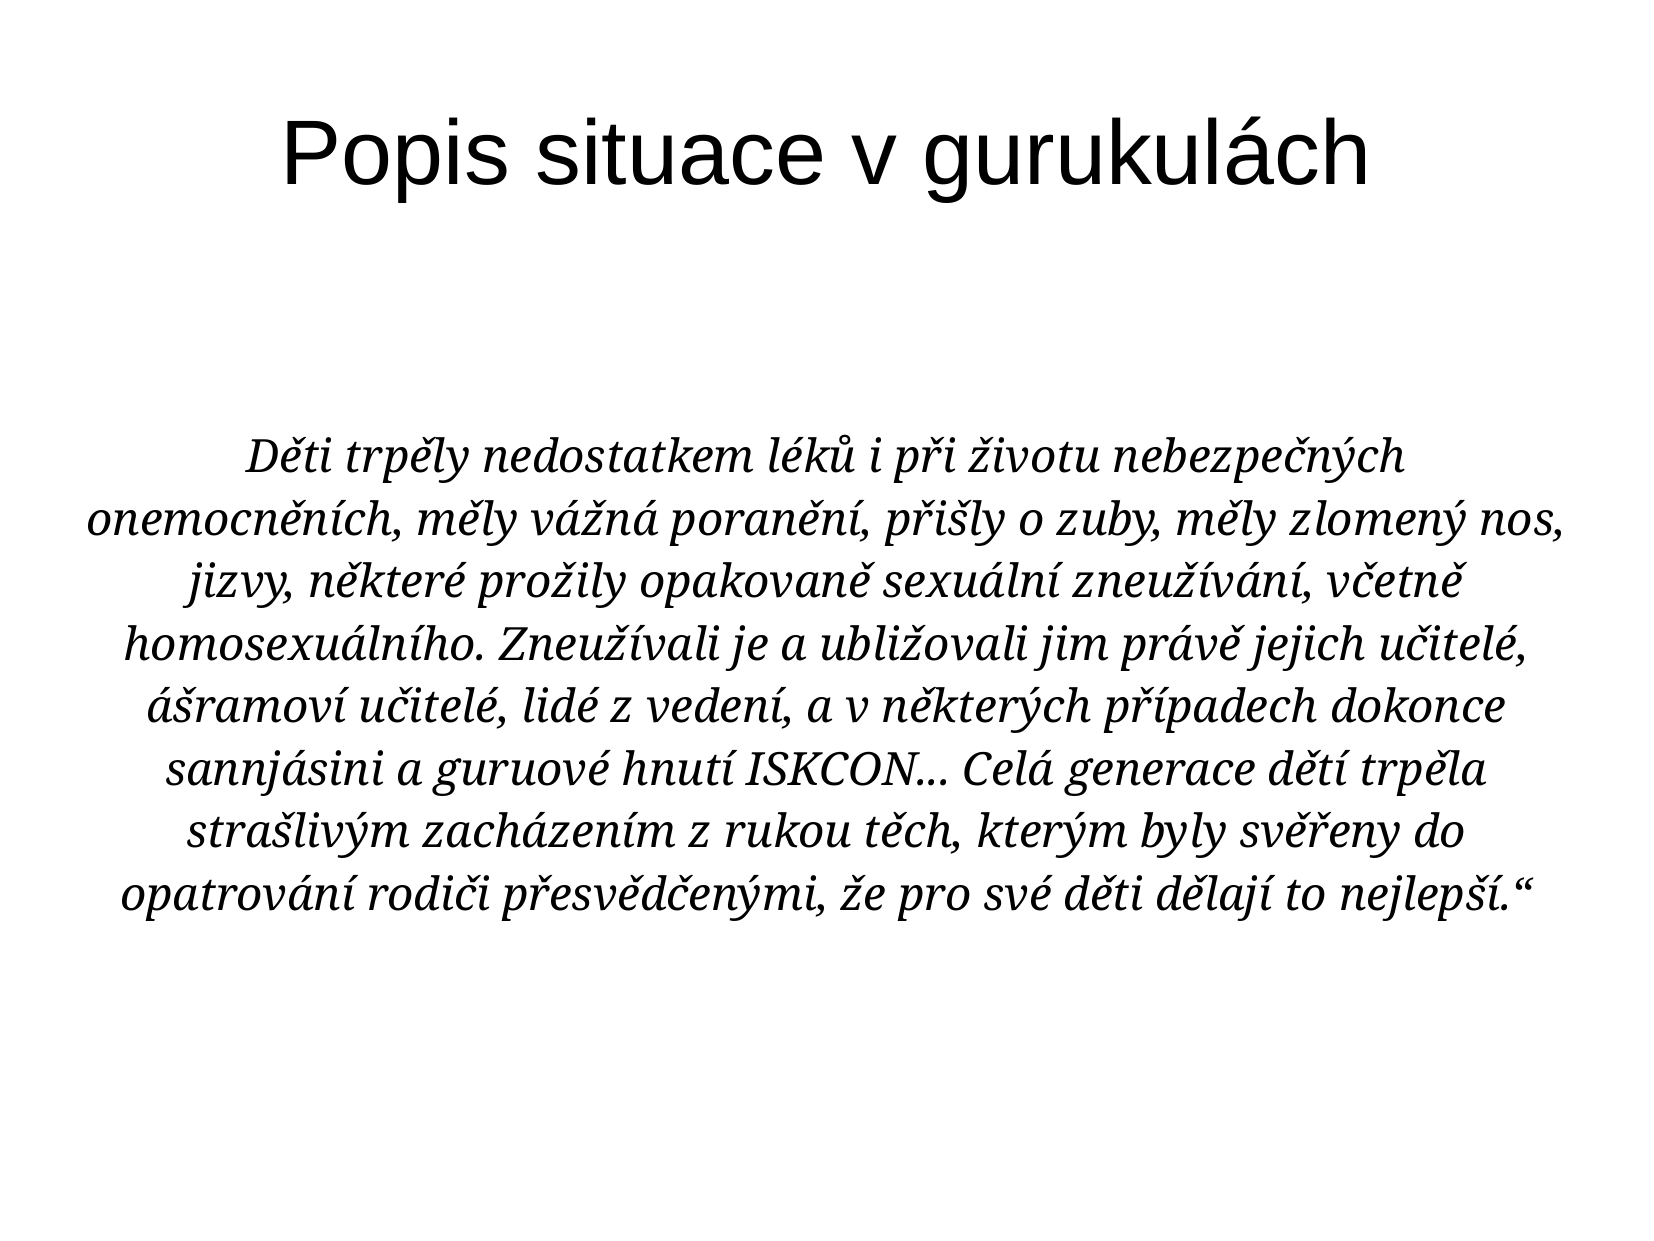

# Popis situace v gurukulách
Děti trpěly nedostatkem léků i při životu nebezpečných onemocněních, měly vážná poranění, přišly o zuby, měly zlomený nos, jizvy, některé prožily opakovaně sexuální zneužívání, včetně homosexuálního. Zneužívali je a ubližovali jim právě jejich učitelé, ášramoví učitelé, lidé z vedení, a v některých případech dokonce sannjásini a guruové hnutí ISKCON... Celá generace dětí trpěla strašlivým zacházením z rukou těch, kterým byly svěřeny do opatrování rodiči přesvědčenými, že pro své děti dělají to nejlepší.“